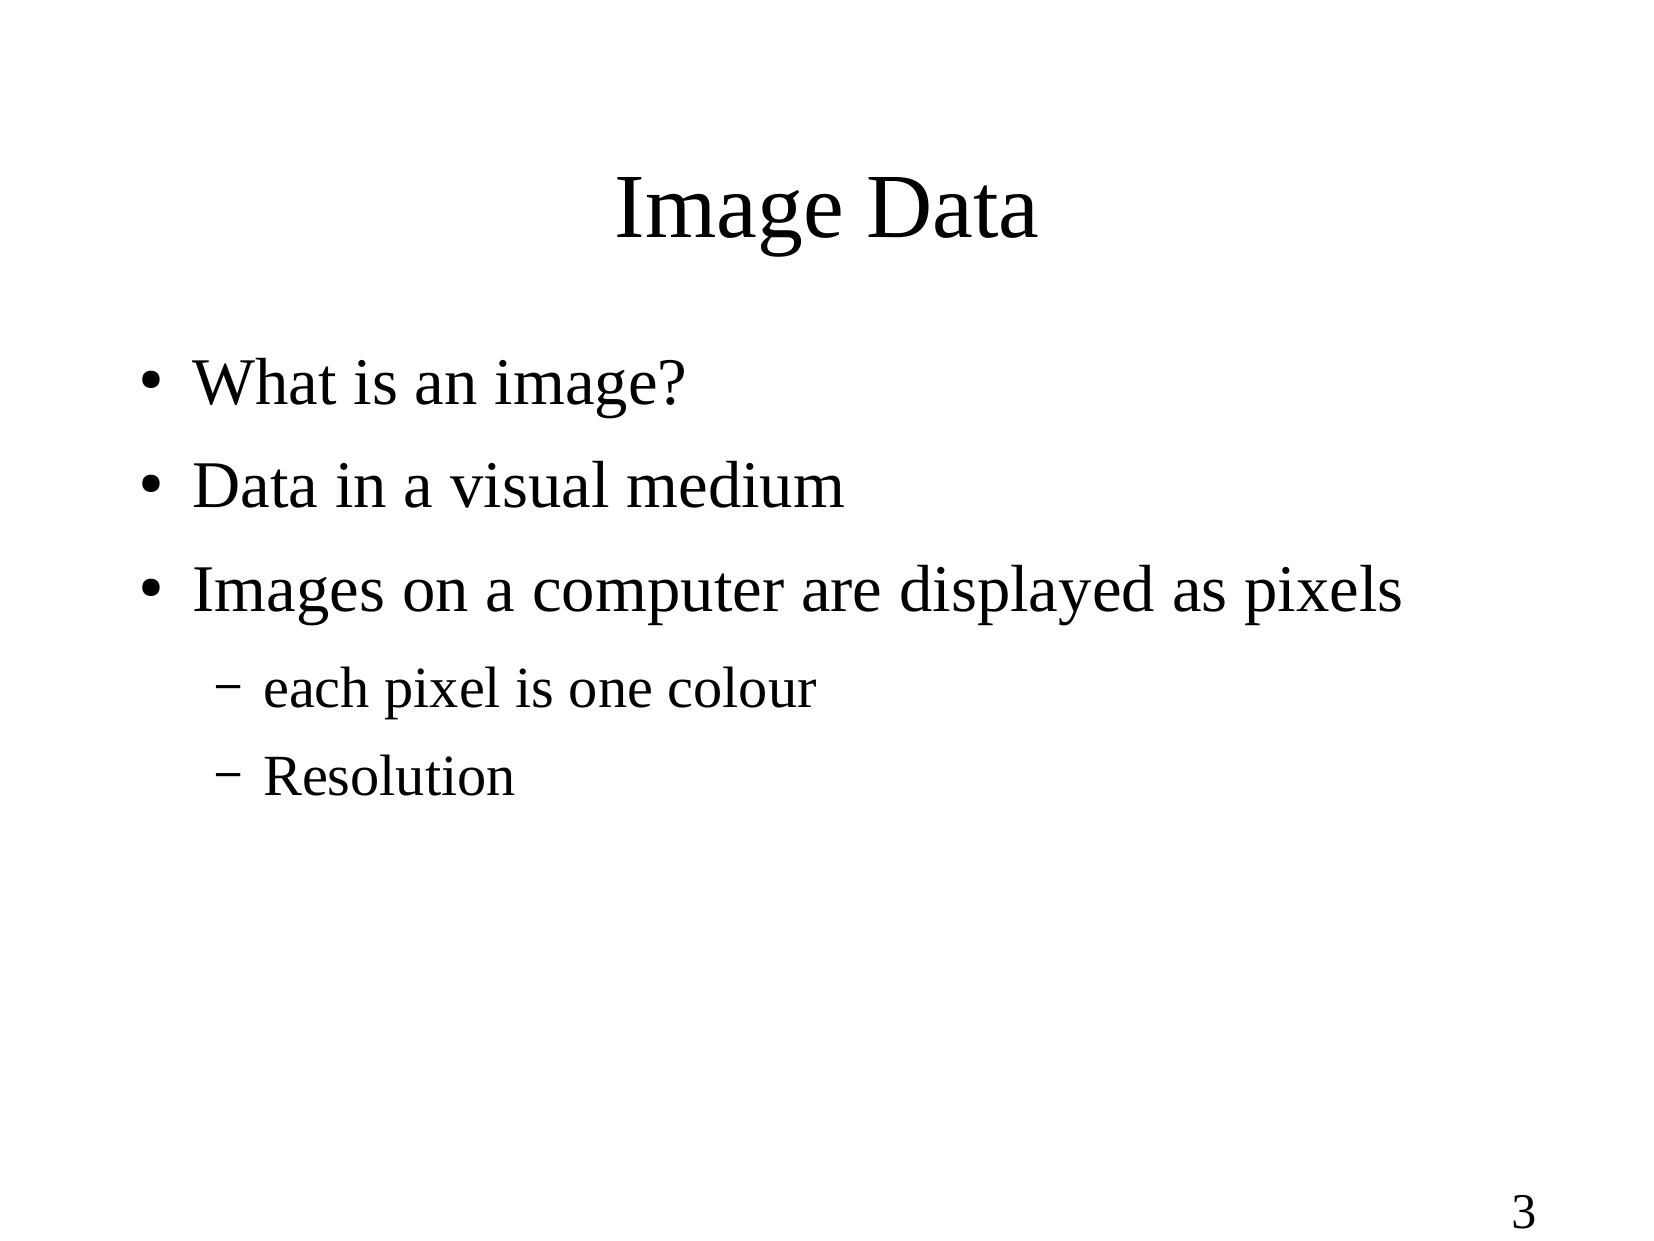

# Image Data
What is an image?
Data in a visual medium
Images on a computer are displayed as pixels
each pixel is one colour
Resolution